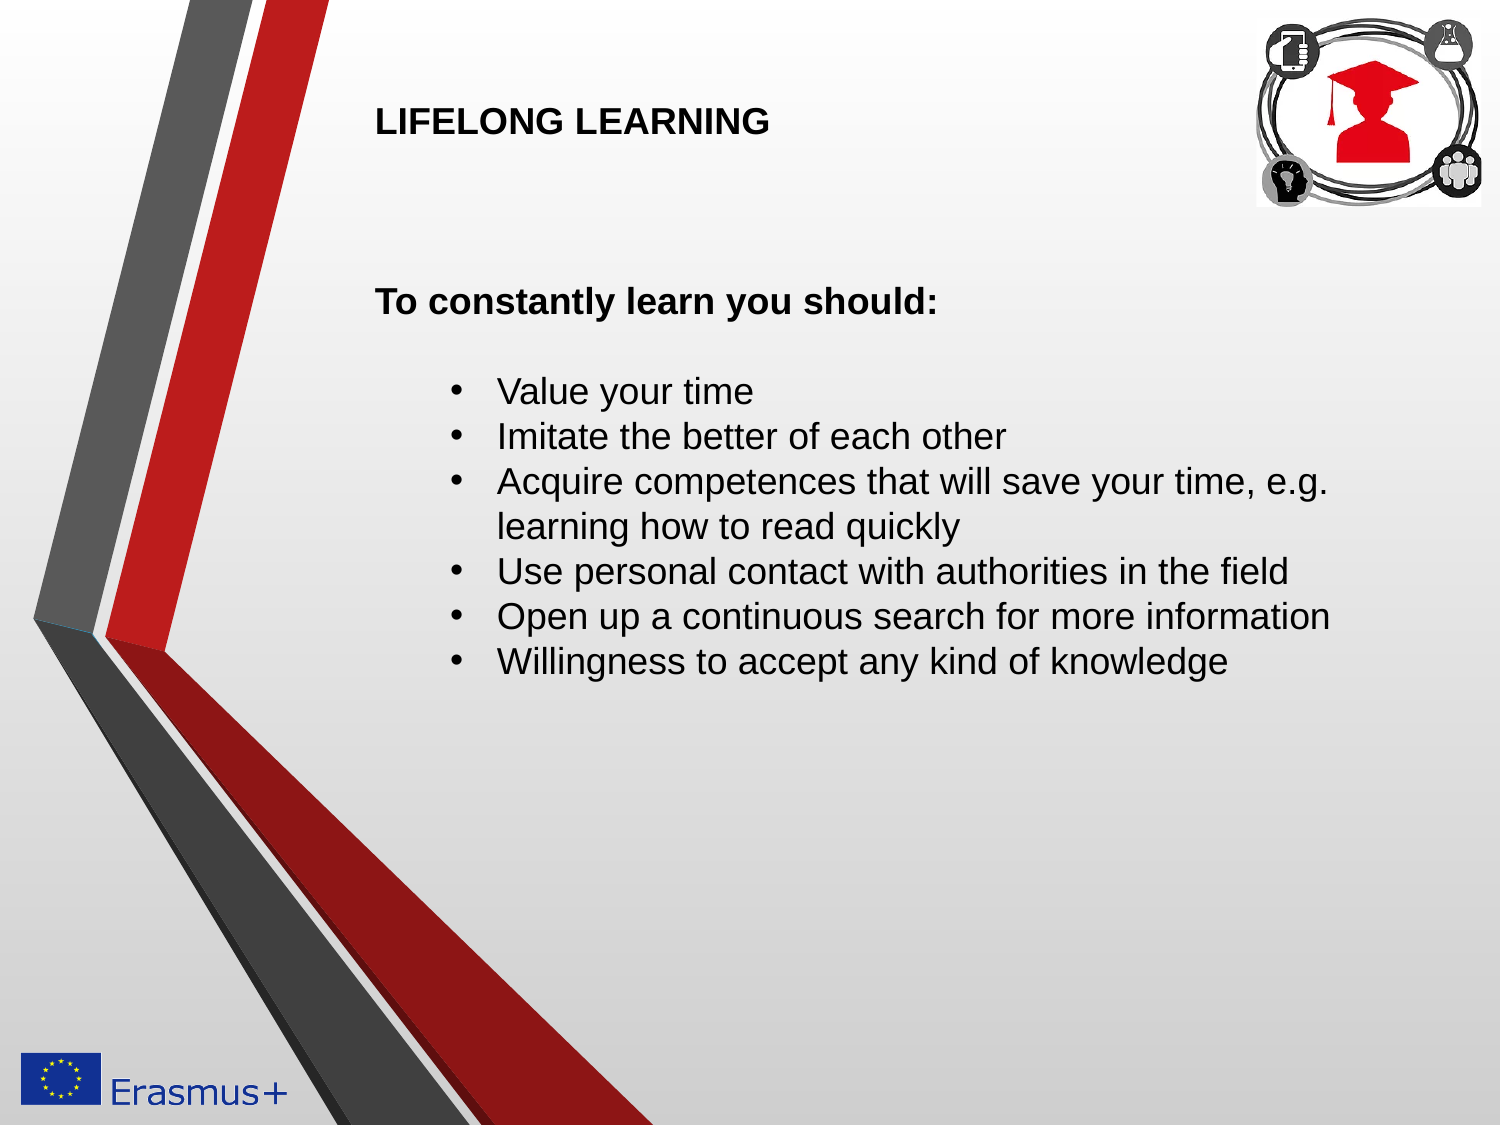

LIFELONG LEARNING
To constantly learn you should:
Value your time
Imitate the better of each other
Acquire competences that will save your time, e.g. learning how to read quickly
Use personal contact with authorities in the field
Open up a continuous search for more information
Willingness to accept any kind of knowledge